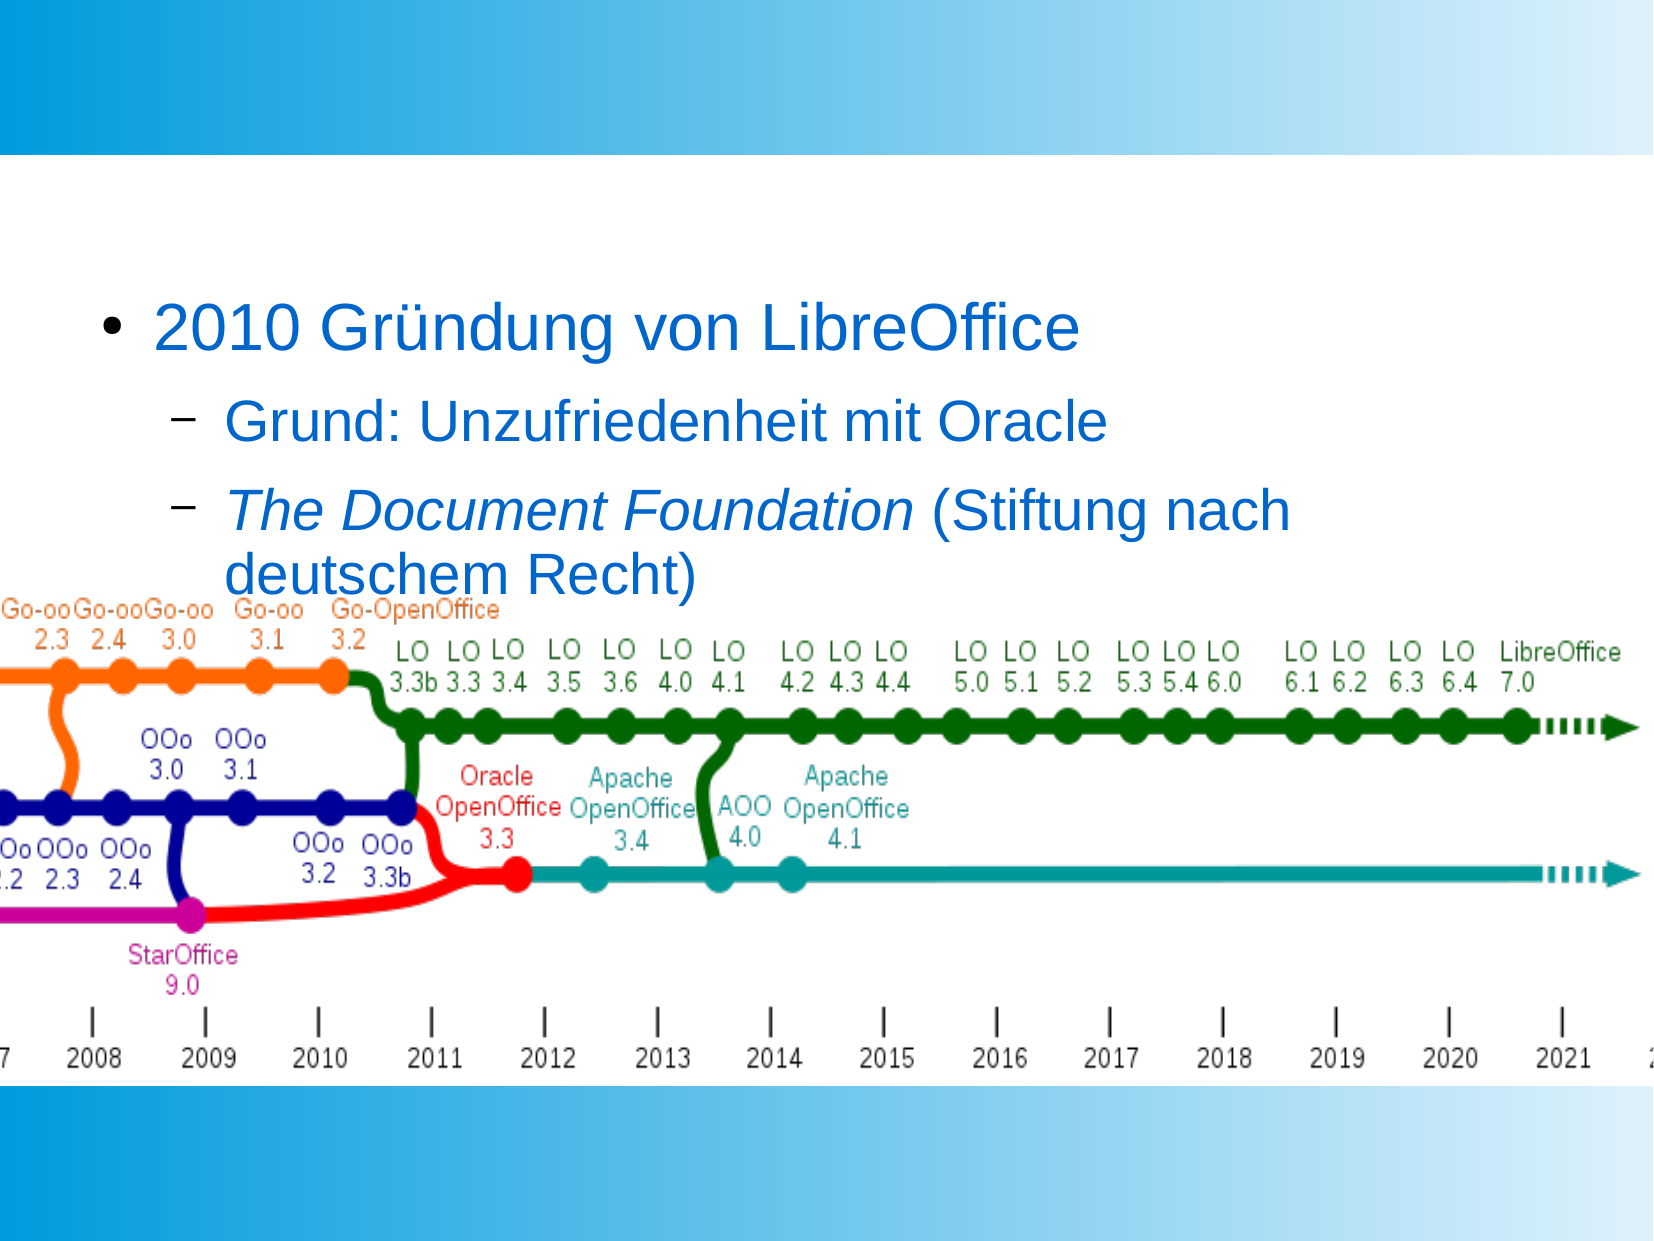

#
2010 Gründung von LibreOffice
Grund: Unzufriedenheit mit Oracle
The Document Foundation (Stiftung nach deutschem Recht)